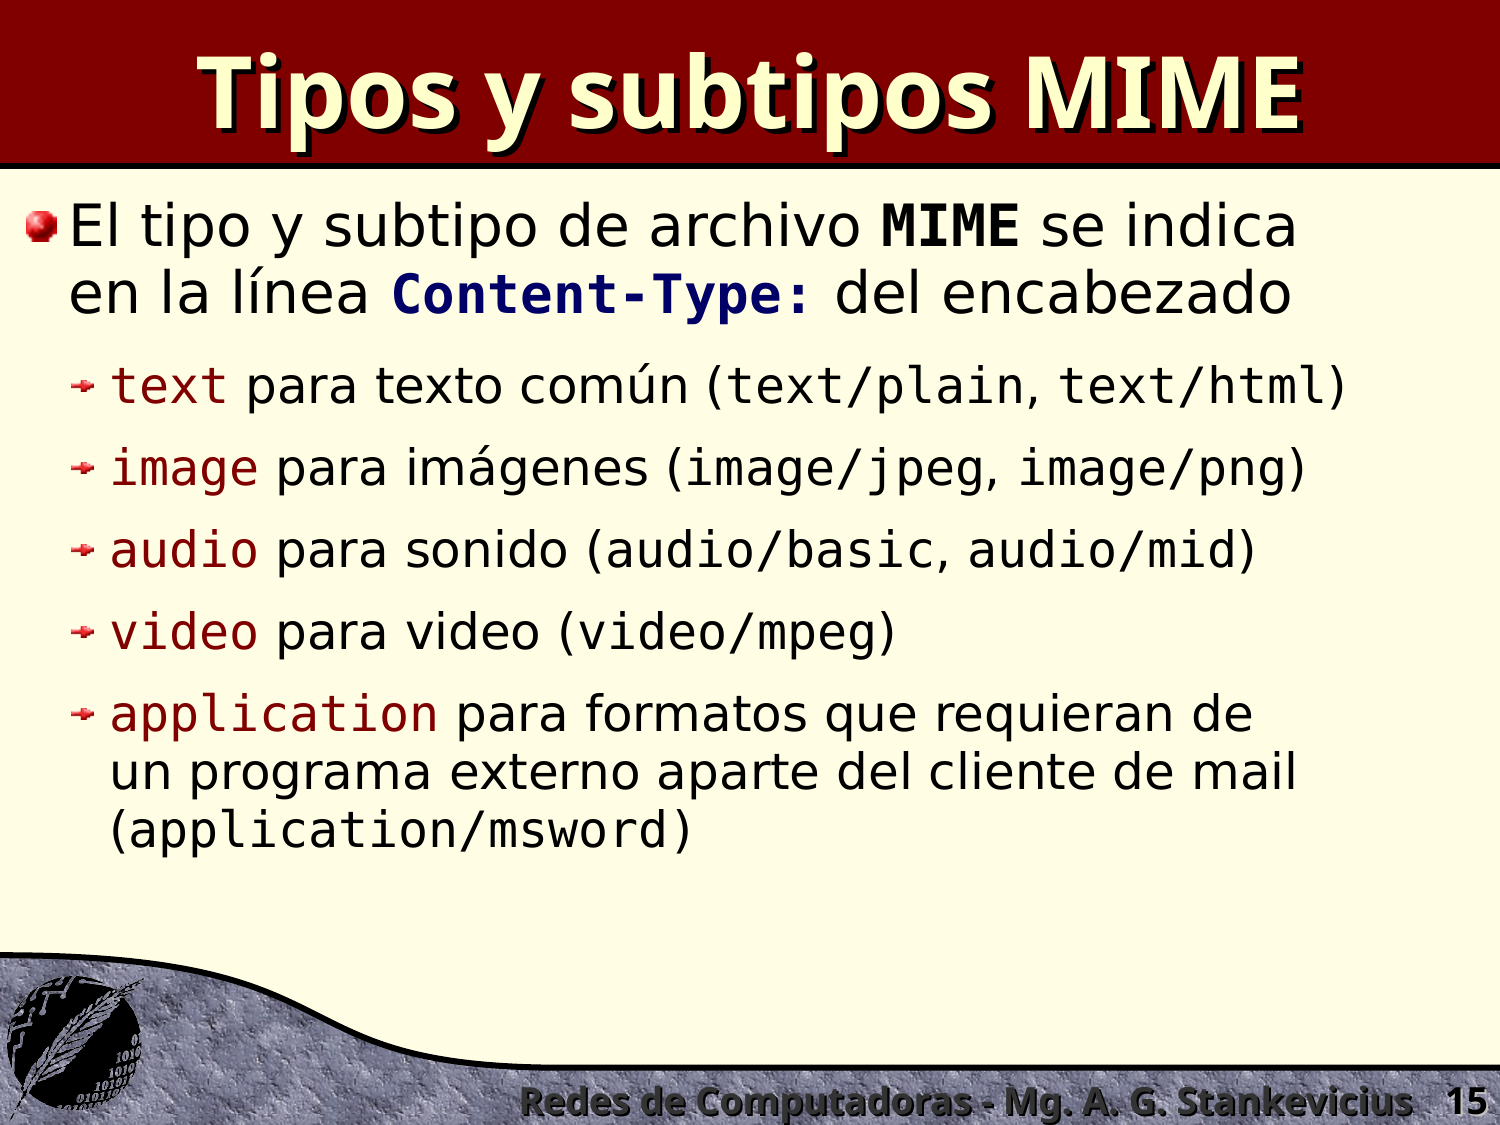

# Tipos y subtipos MIME
El tipo y subtipo de archivo MIME se indica
en la línea Content-Type: del encabezado
text para texto común (text/plain, text/html)
image para imágenes (image/jpeg, image/png)
audio para sonido (audio/basic, audio/mid)
video para video (video/mpeg)
application para formatos que requieran de
un programa externo aparte del cliente de mail (application/msword)
15